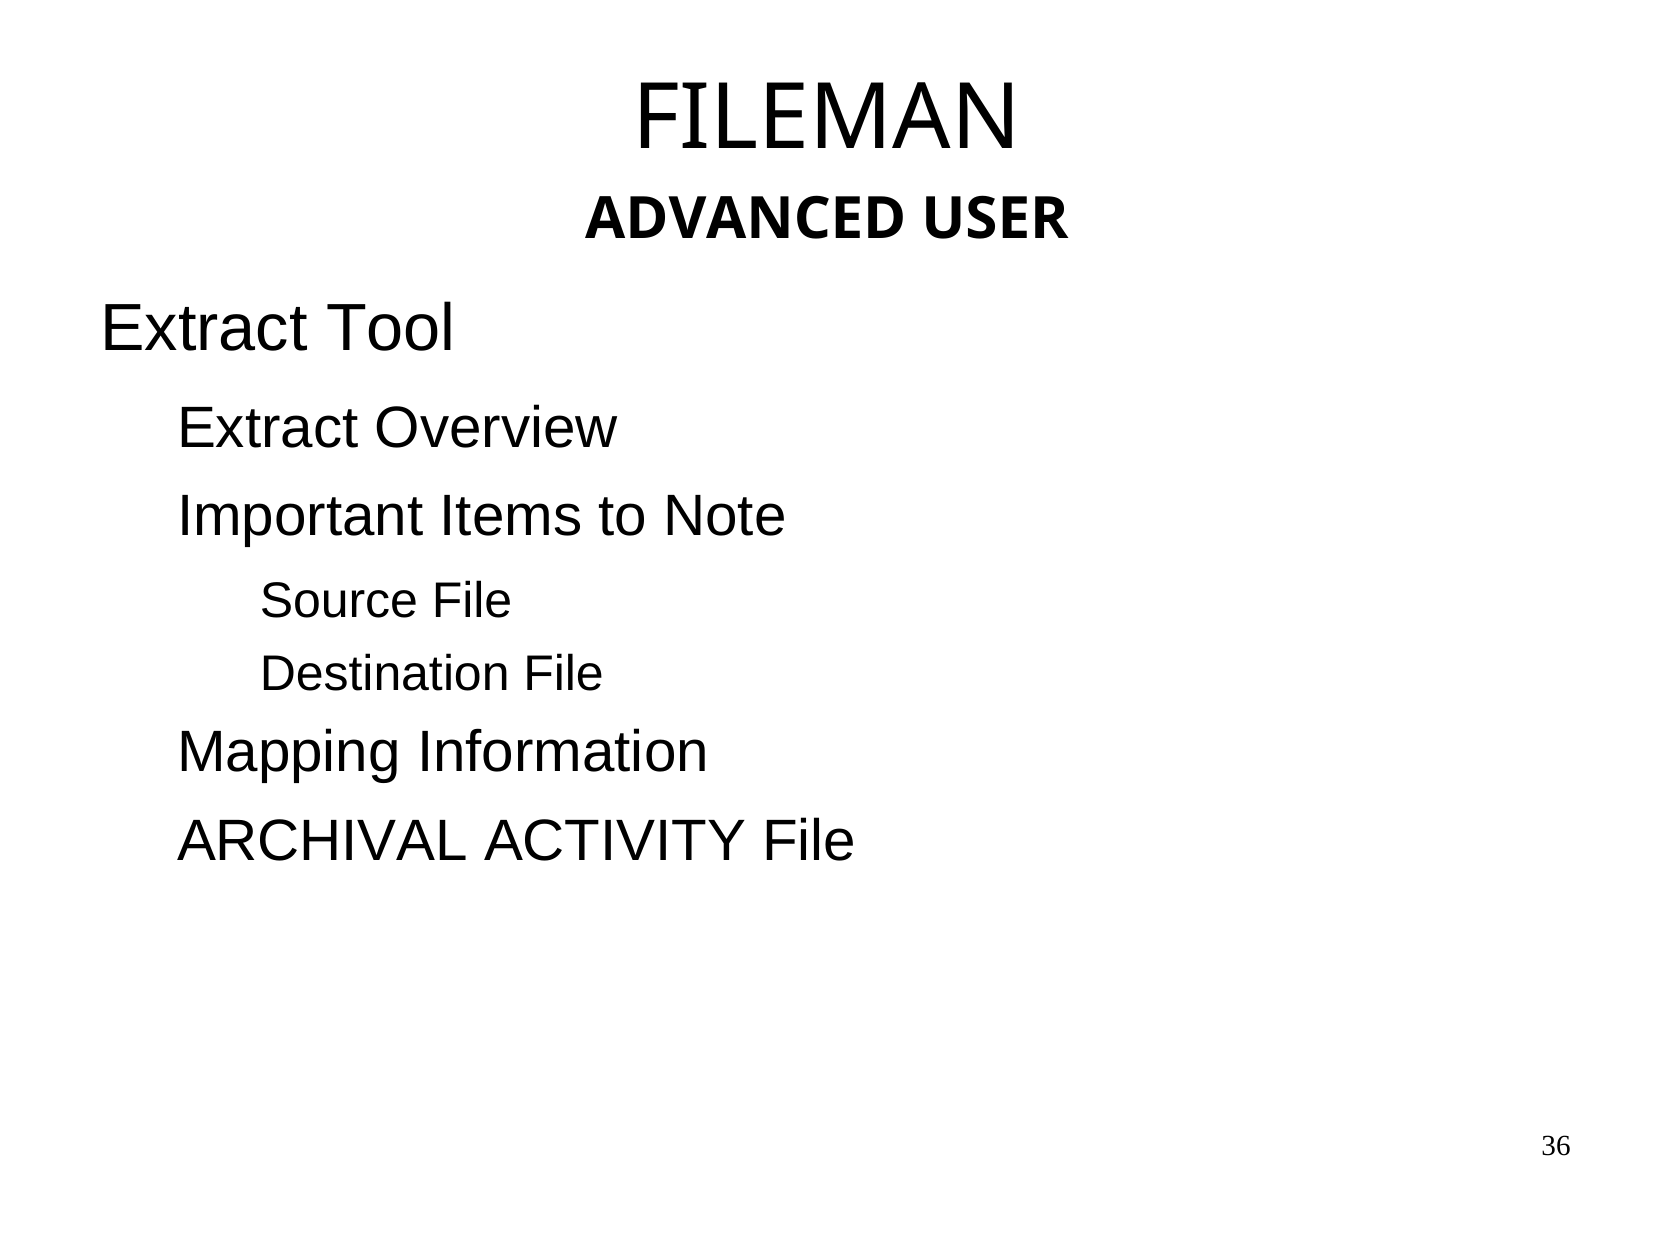

# FILEMAN ADVANCED USER
Extract Tool
Extract Overview
Important Items to Note
Source File
Destination File
Mapping Information
ARCHIVAL ACTIVITY File
36